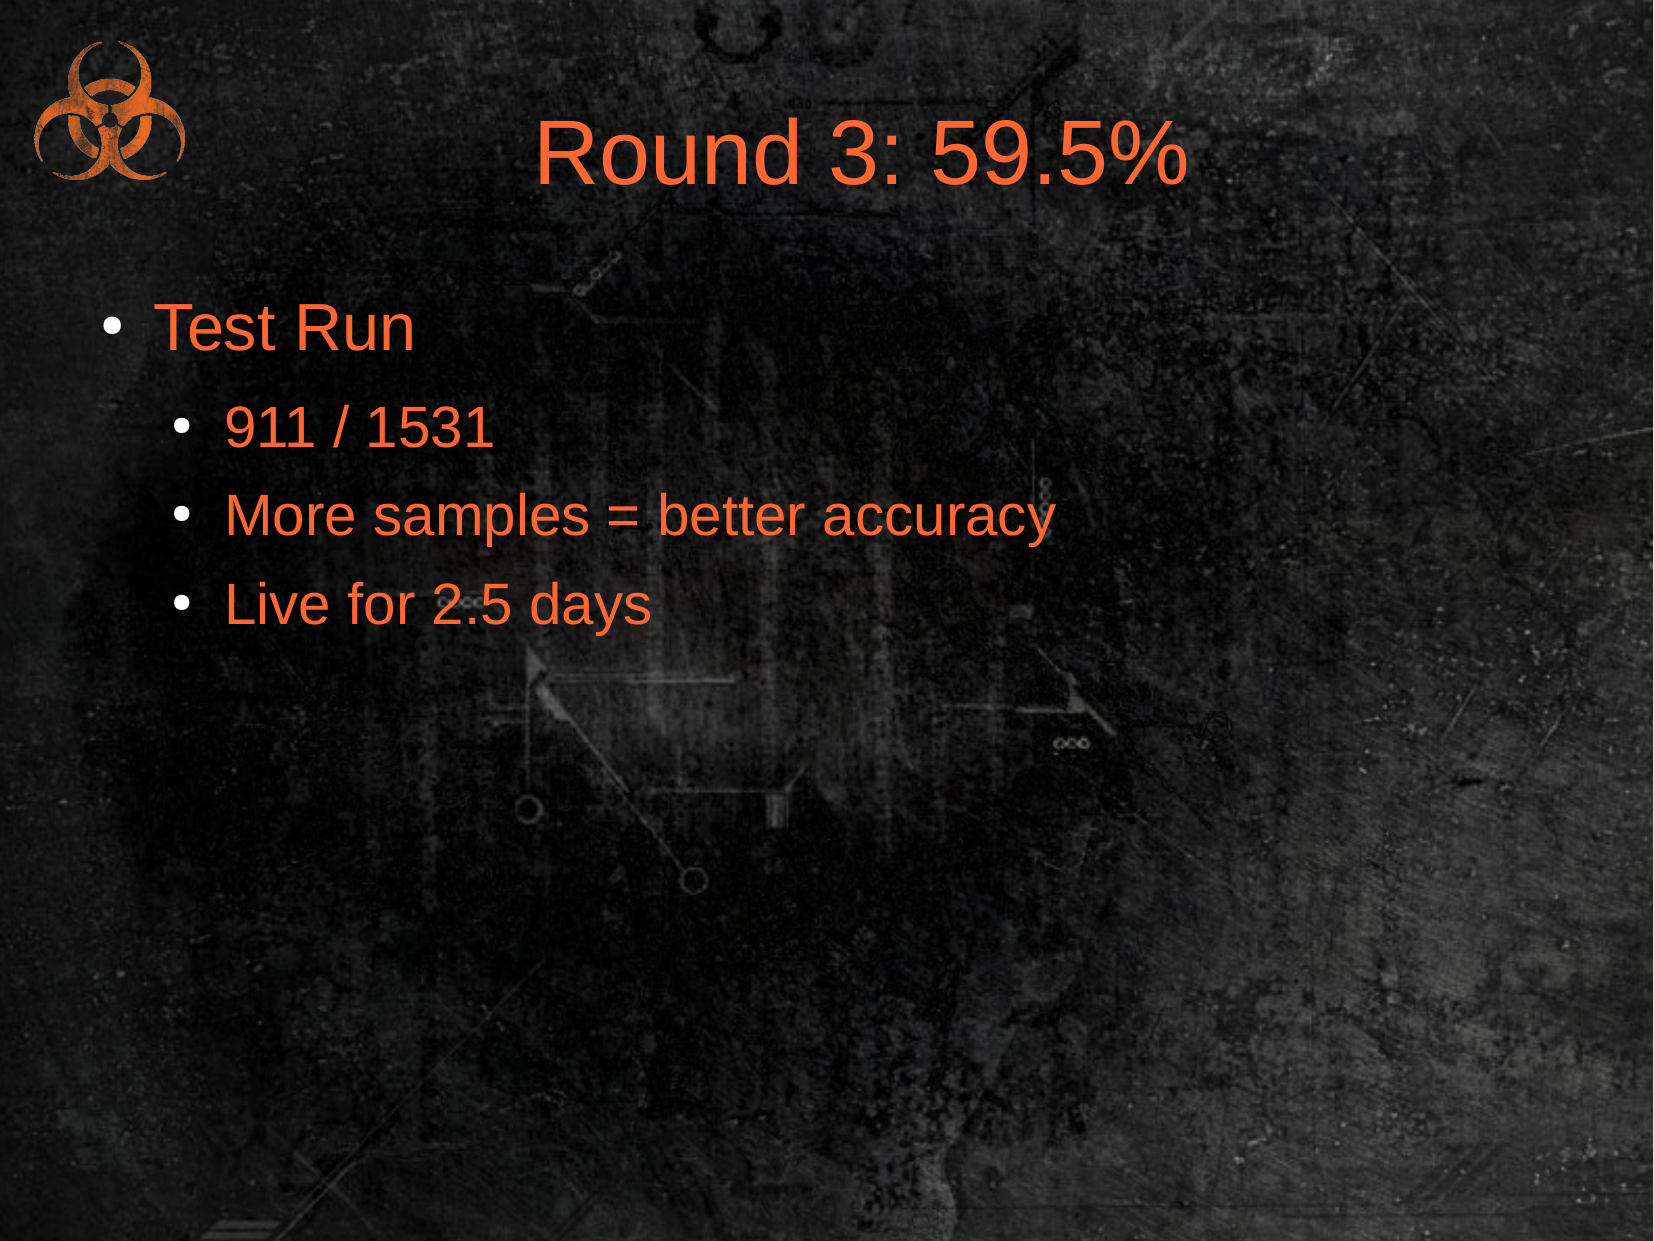

# Round 3: 59.5%
Test Run
911 / 1531
More samples = better accuracy
Live for 2.5 days